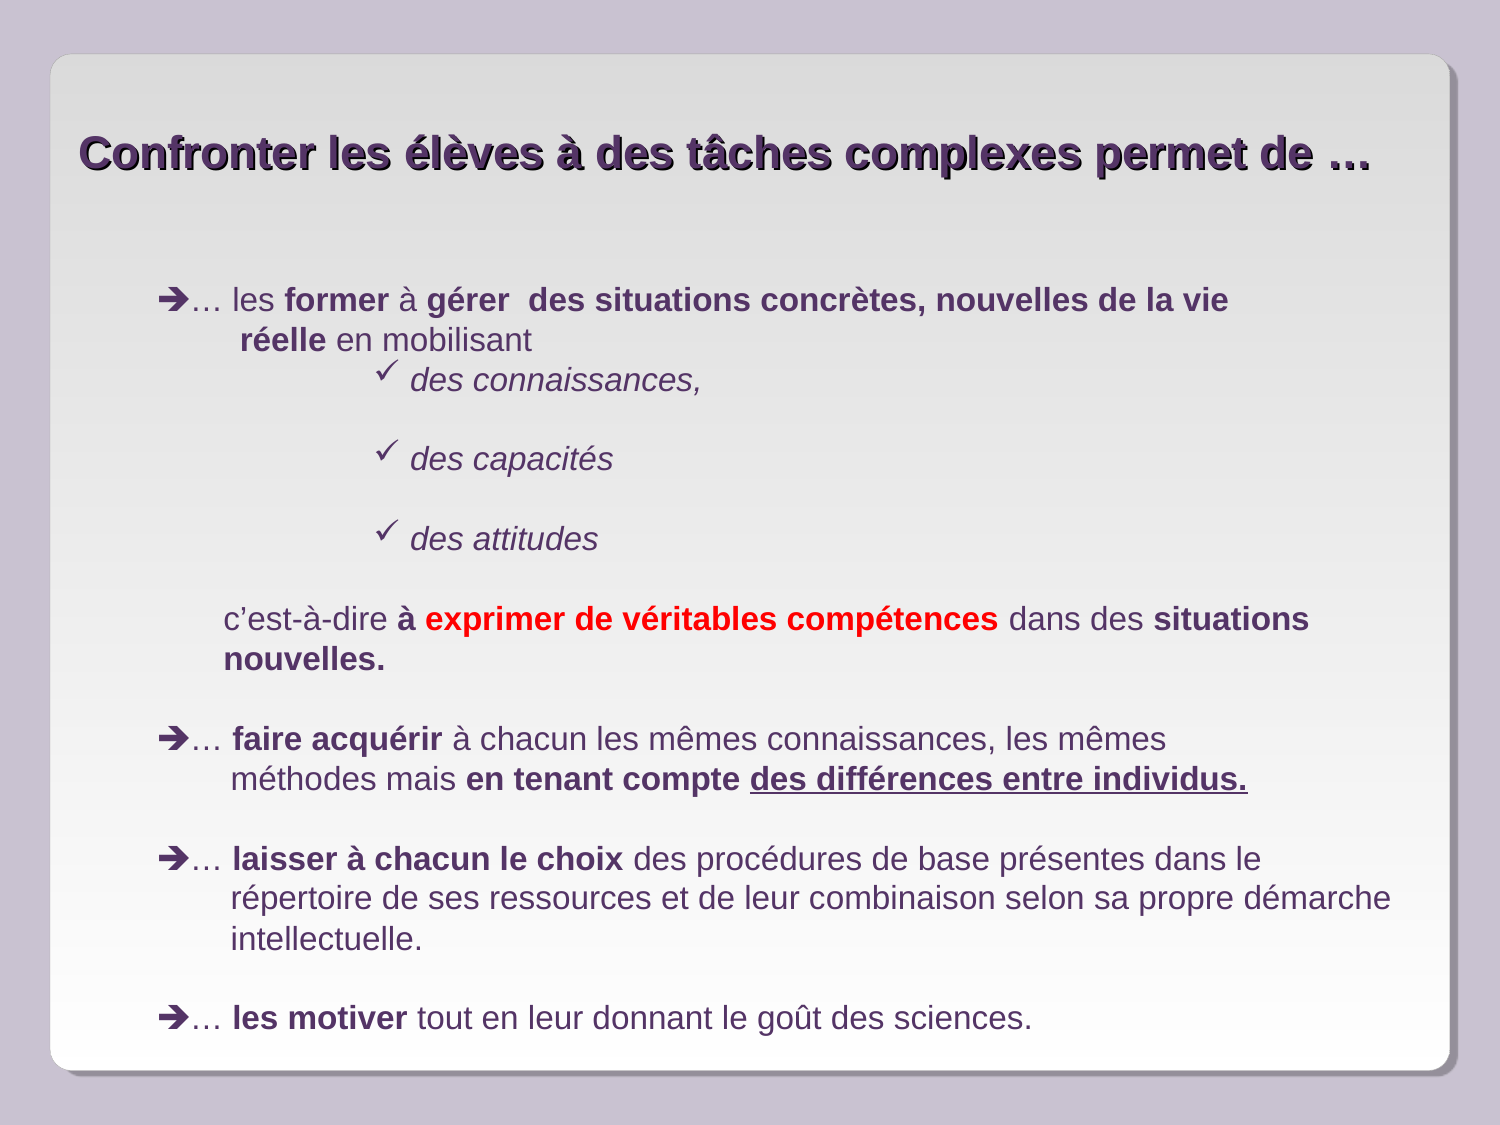

Confronter les élèves à des tâches complexes permet de …
 … les former à gérer des situations concrètes, nouvelles de la vie
 réelle en mobilisant
 des connaissances,
 des capacités
 des attitudes
c’est-à-dire à exprimer de véritables compétences dans des situations nouvelles.
 … faire acquérir à chacun les mêmes connaissances, les mêmes
 méthodes mais en tenant compte des différences entre individus.
 … laisser à chacun le choix des procédures de base présentes dans le
 répertoire de ses ressources et de leur combinaison selon sa propre démarche
 intellectuelle.
 … les motiver tout en leur donnant le goût des sciences.